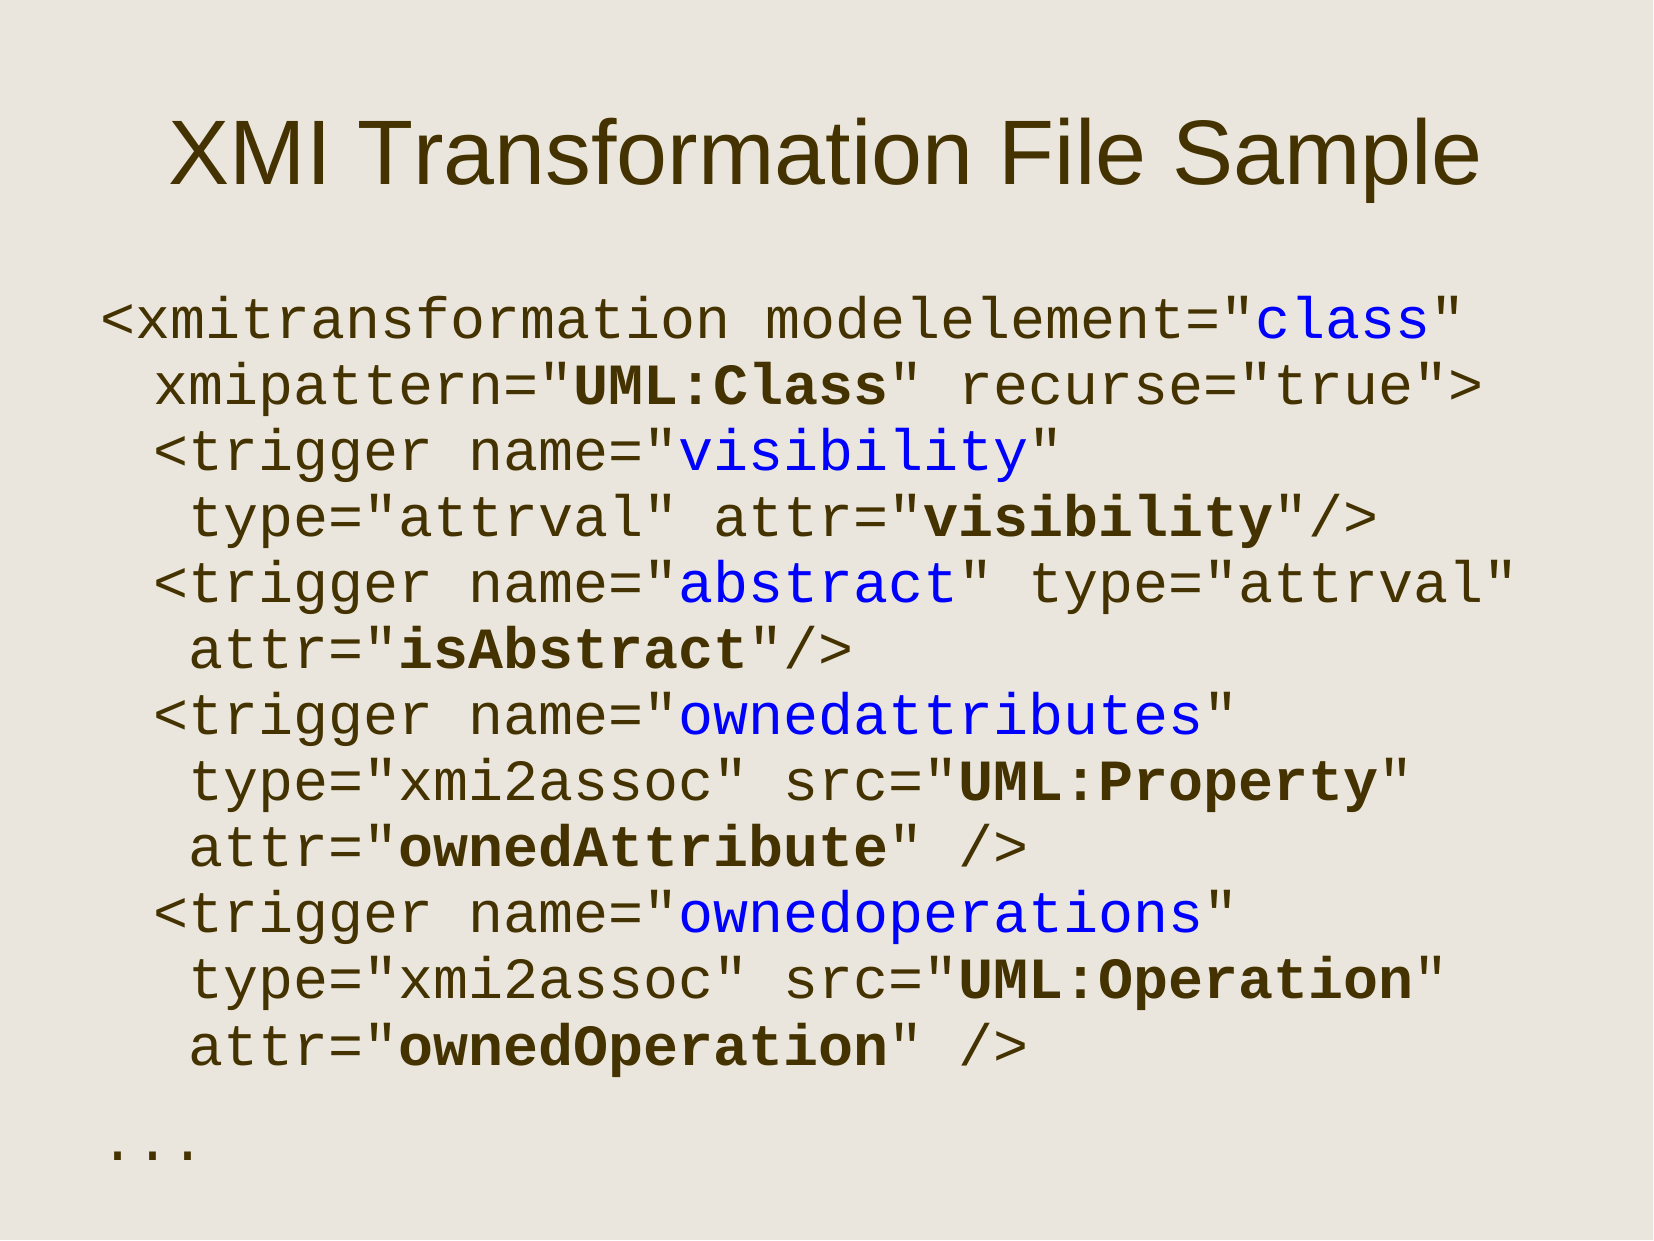

# XMI Transformation File Sample
<xmitransformation modelelement="class"
xmipattern="UML:Class" recurse="true">
<trigger name="visibility"
 type="attrval" attr="visibility"/>
<trigger name="abstract" type="attrval" attr="isAbstract"/>
<trigger name="ownedattributes"
 type="xmi2assoc" src="UML:Property"
 attr="ownedAttribute" />
<trigger name="ownedoperations"
 type="xmi2assoc" src="UML:Operation"
 attr="ownedOperation" />
...